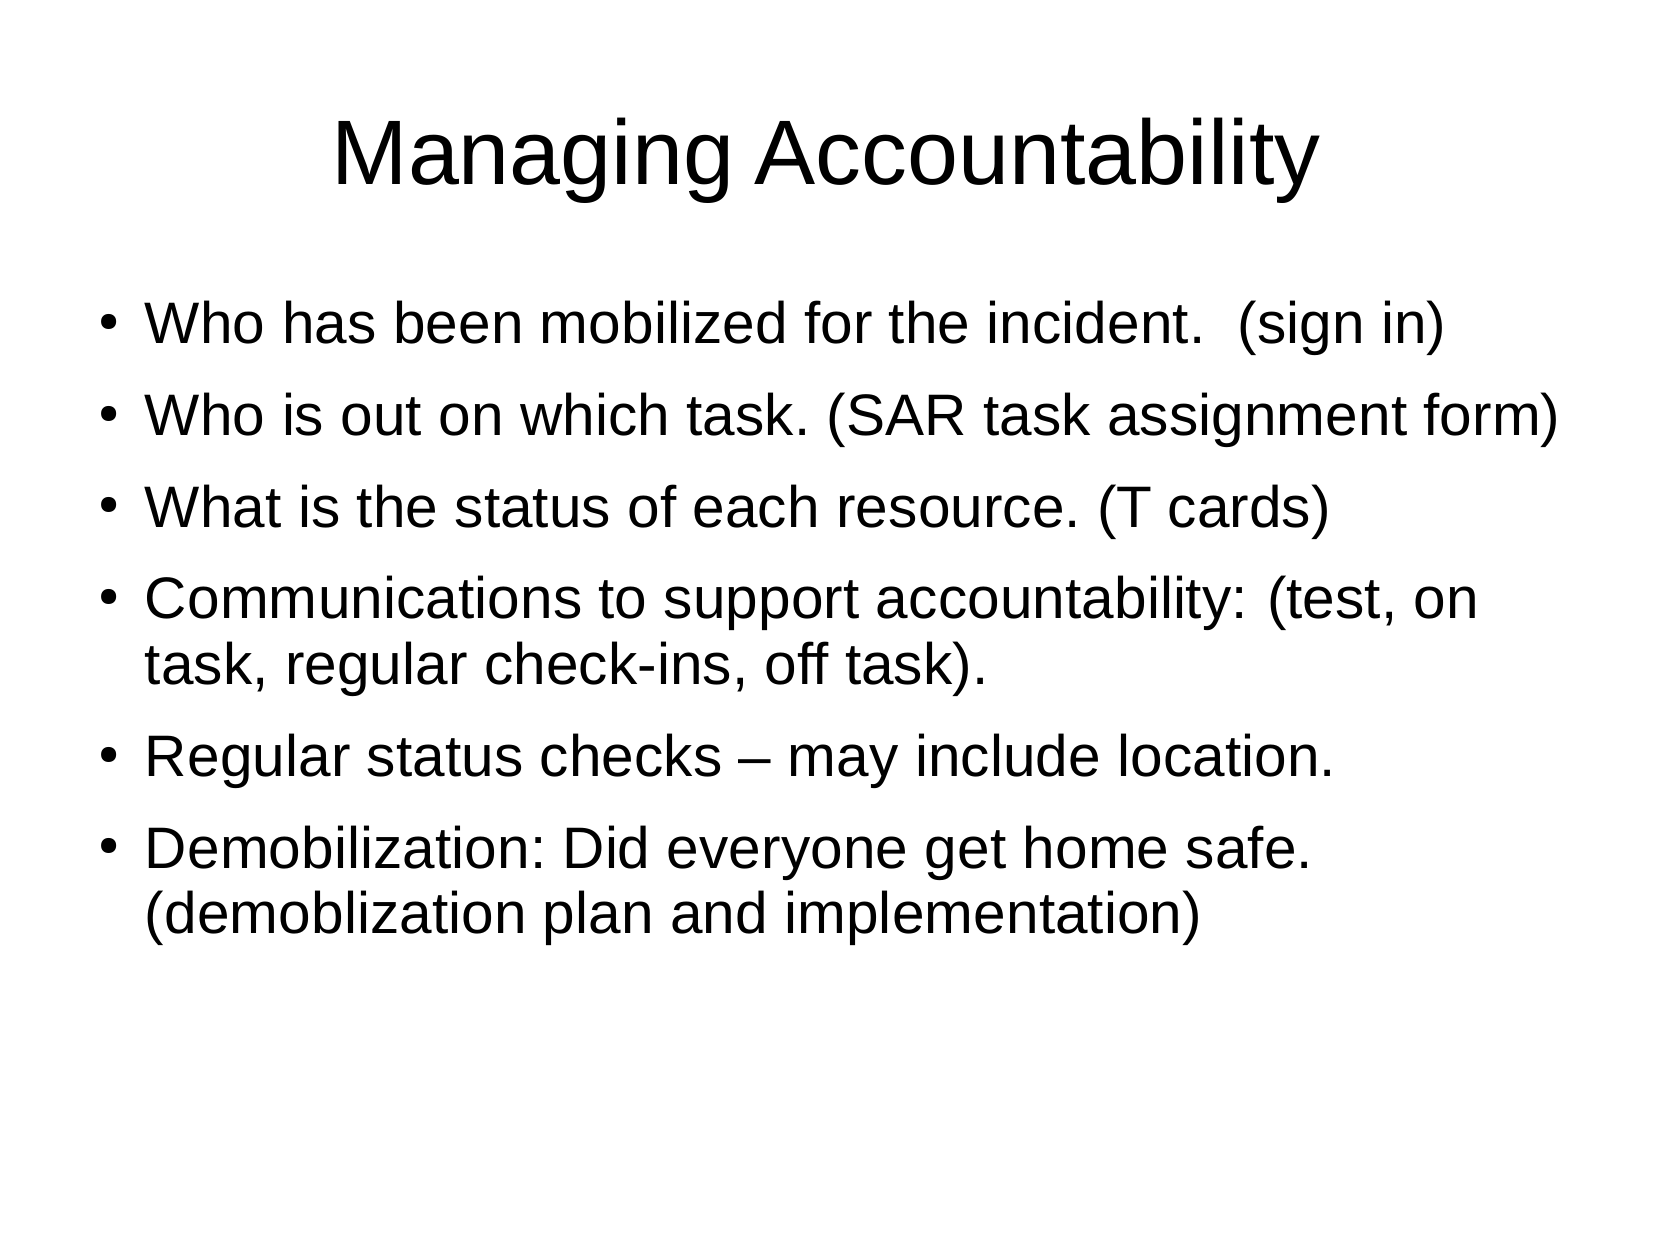

# Managing Accountability
Who has been mobilized for the incident. (sign in)
Who is out on which task. (SAR task assignment form)
What is the status of each resource. (T cards)
Communications to support accountability: 	(test, on task, regular check-ins, off task).
Regular status checks – may include location.
Demobilization: Did everyone get home safe. (demoblization plan and implementation)